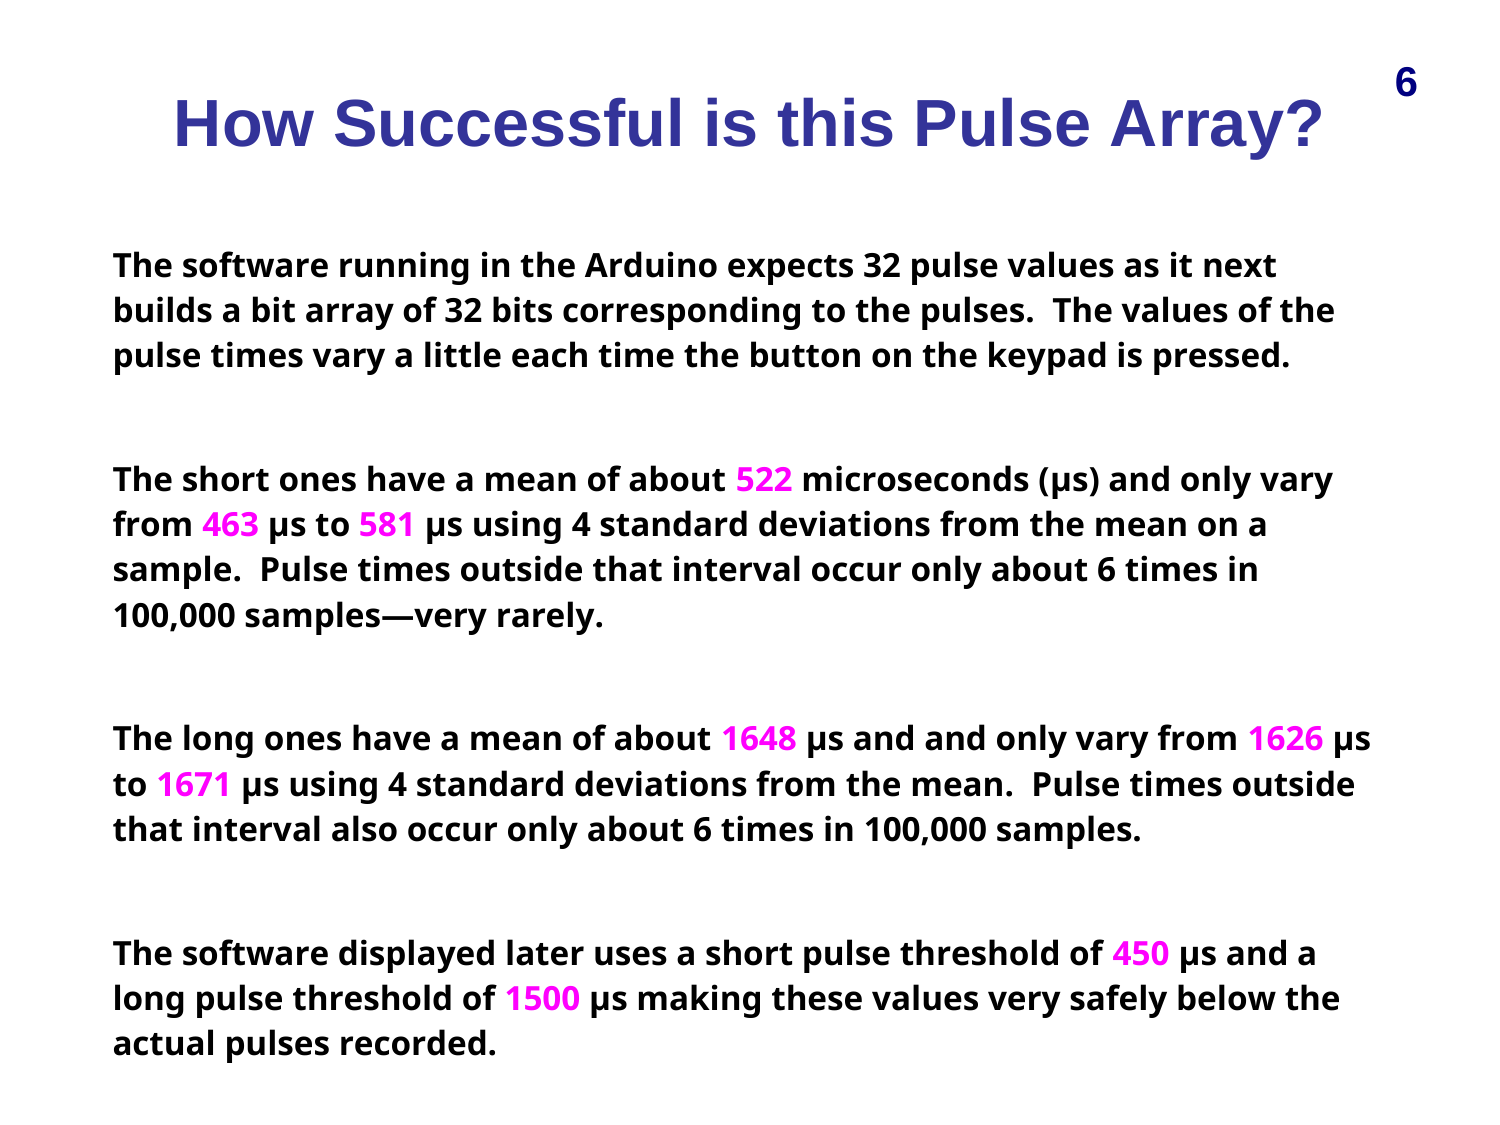

6
# How Successful is this Pulse Array?
The software running in the Arduino expects 32 pulse values as it next builds a bit array of 32 bits corresponding to the pulses. The values of the pulse times vary a little each time the button on the keypad is pressed.
The short ones have a mean of about 522 microseconds (μs) and only vary from 463 μs to 581 μs using 4 standard deviations from the mean on a sample. Pulse times outside that interval occur only about 6 times in 100,000 samples—very rarely.
The long ones have a mean of about 1648 μs and and only vary from 1626 μs to 1671 μs using 4 standard deviations from the mean. Pulse times outside that interval also occur only about 6 times in 100,000 samples.
The software displayed later uses a short pulse threshold of 450 μs and a long pulse threshold of 1500 μs making these values very safely below the actual pulses recorded.